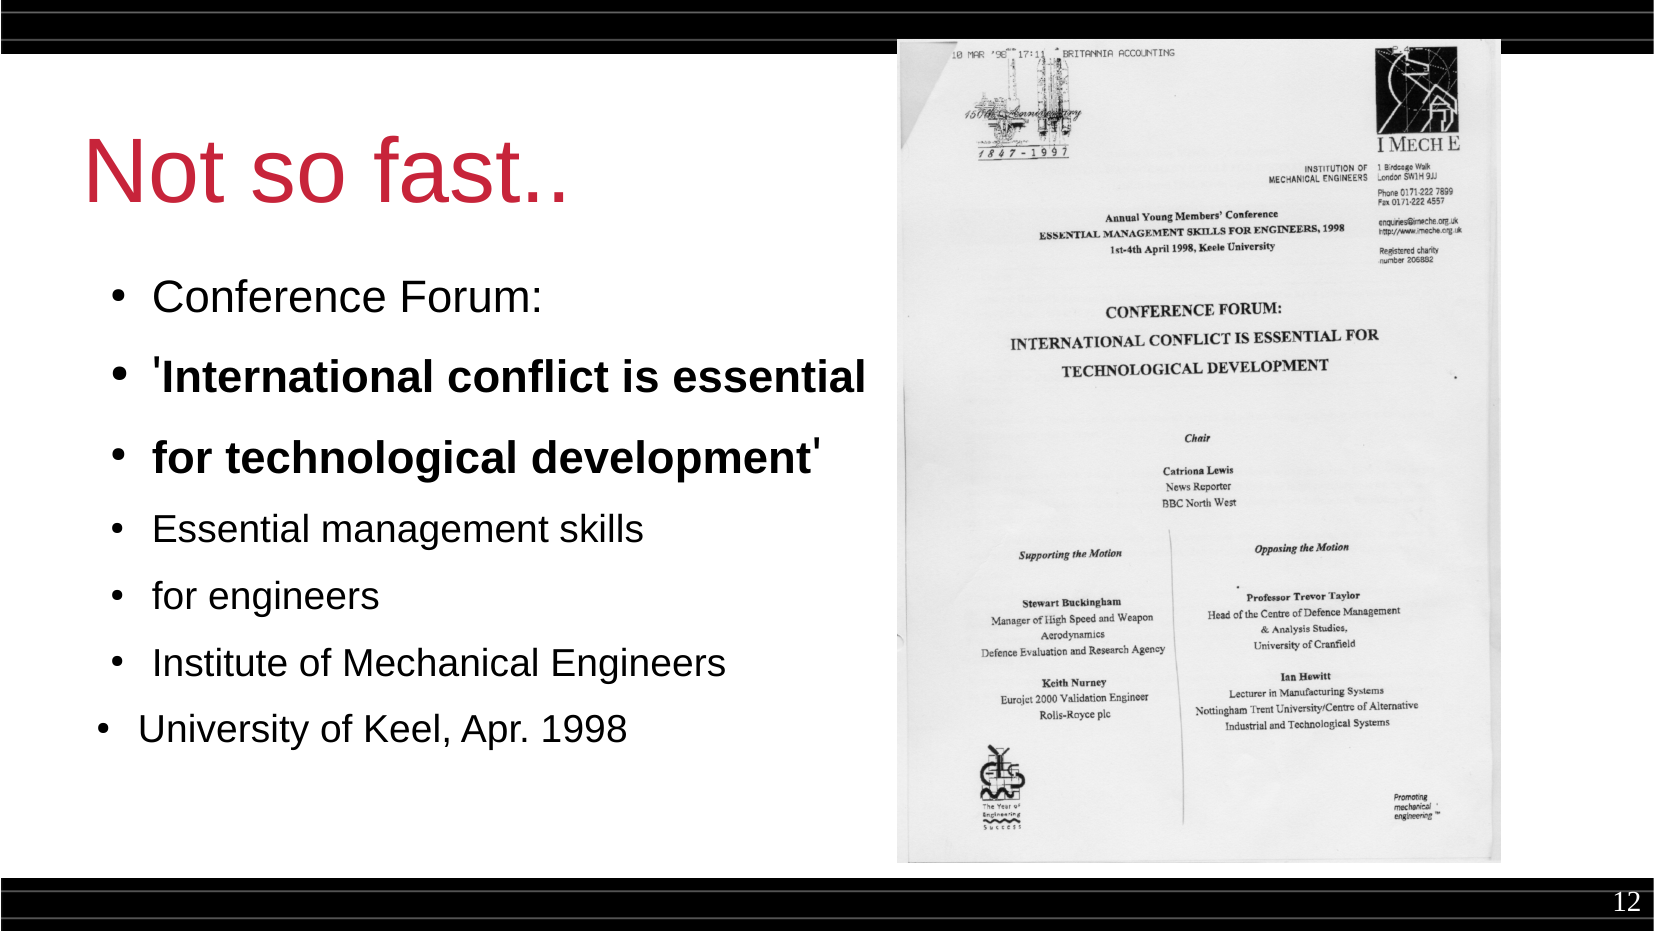

# Not so fast..
Conference Forum:
'International conflict is essential
for technological development'
Essential management skills
for engineers
Institute of Mechanical Engineers
University of Keel, Apr. 1998